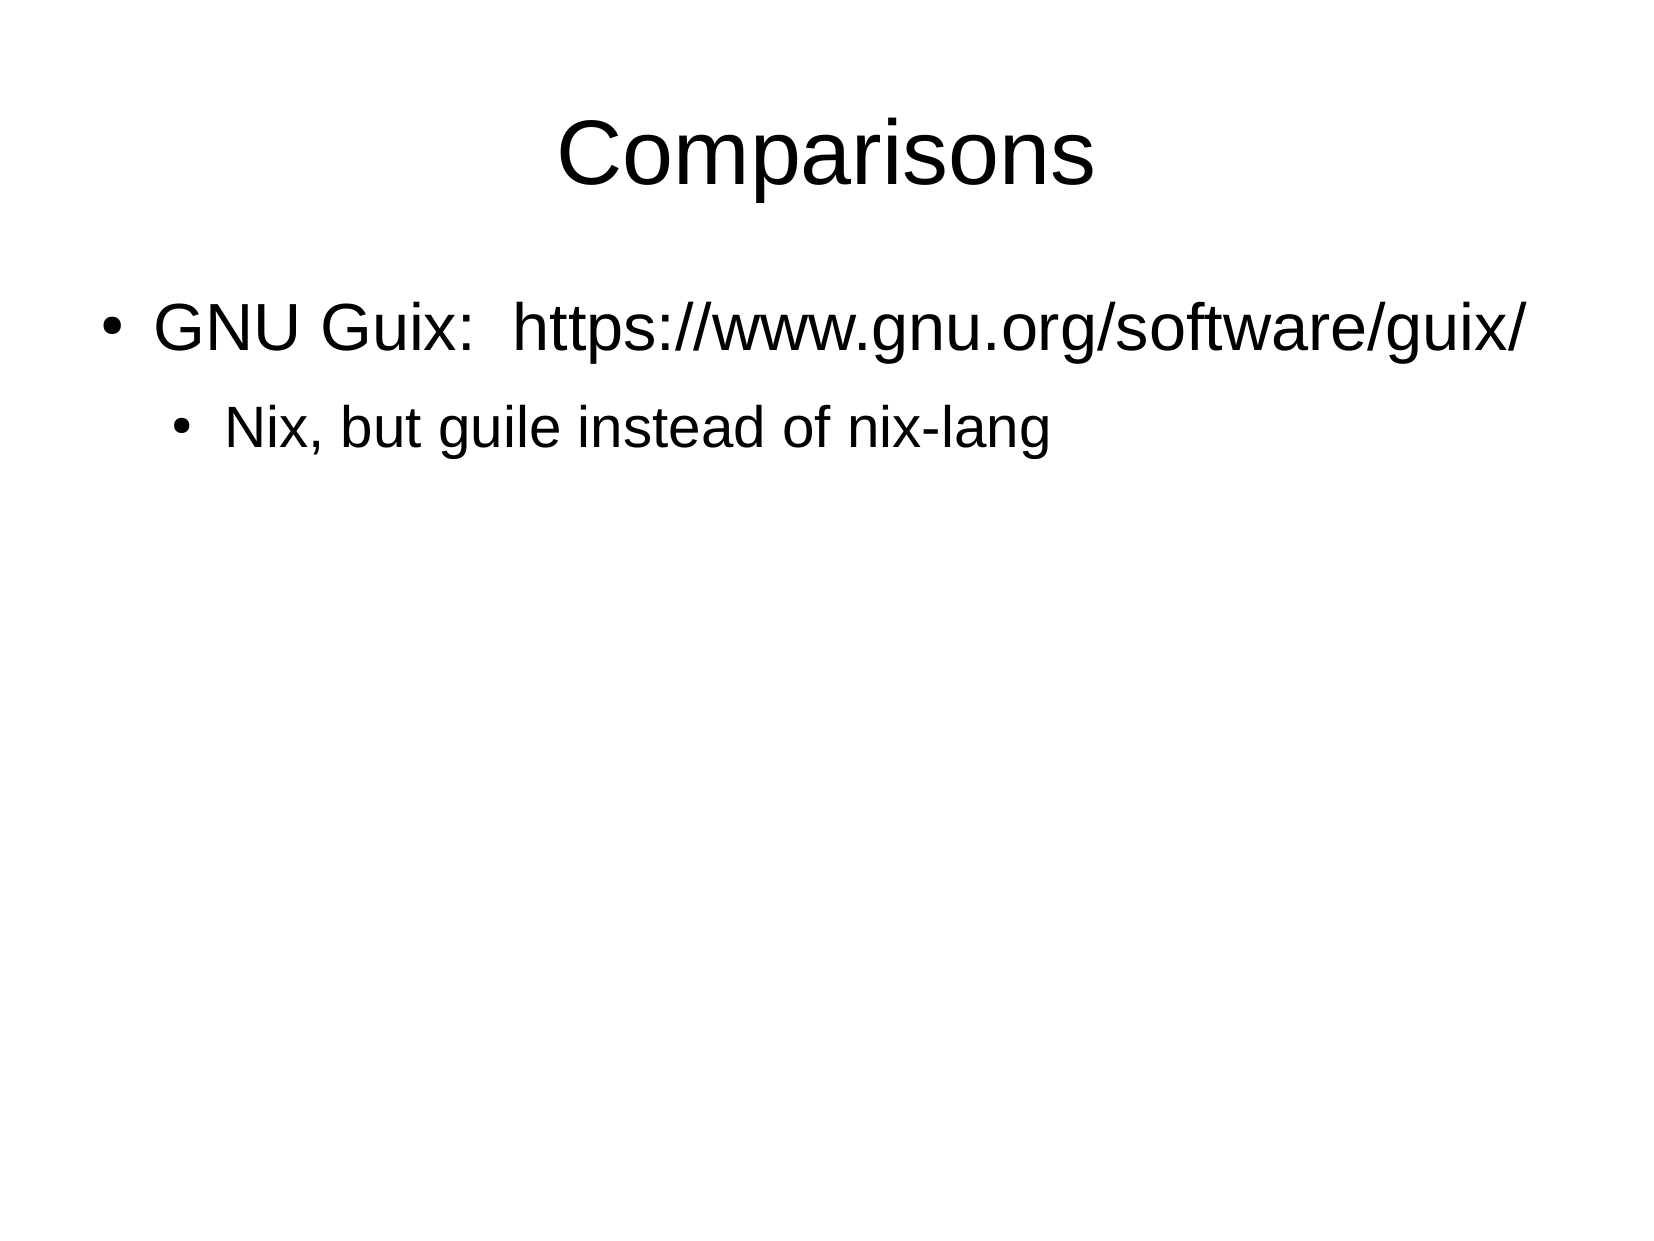

# Comparisons
GNU Guix: https://www.gnu.org/software/guix/
Nix, but guile instead of nix-lang